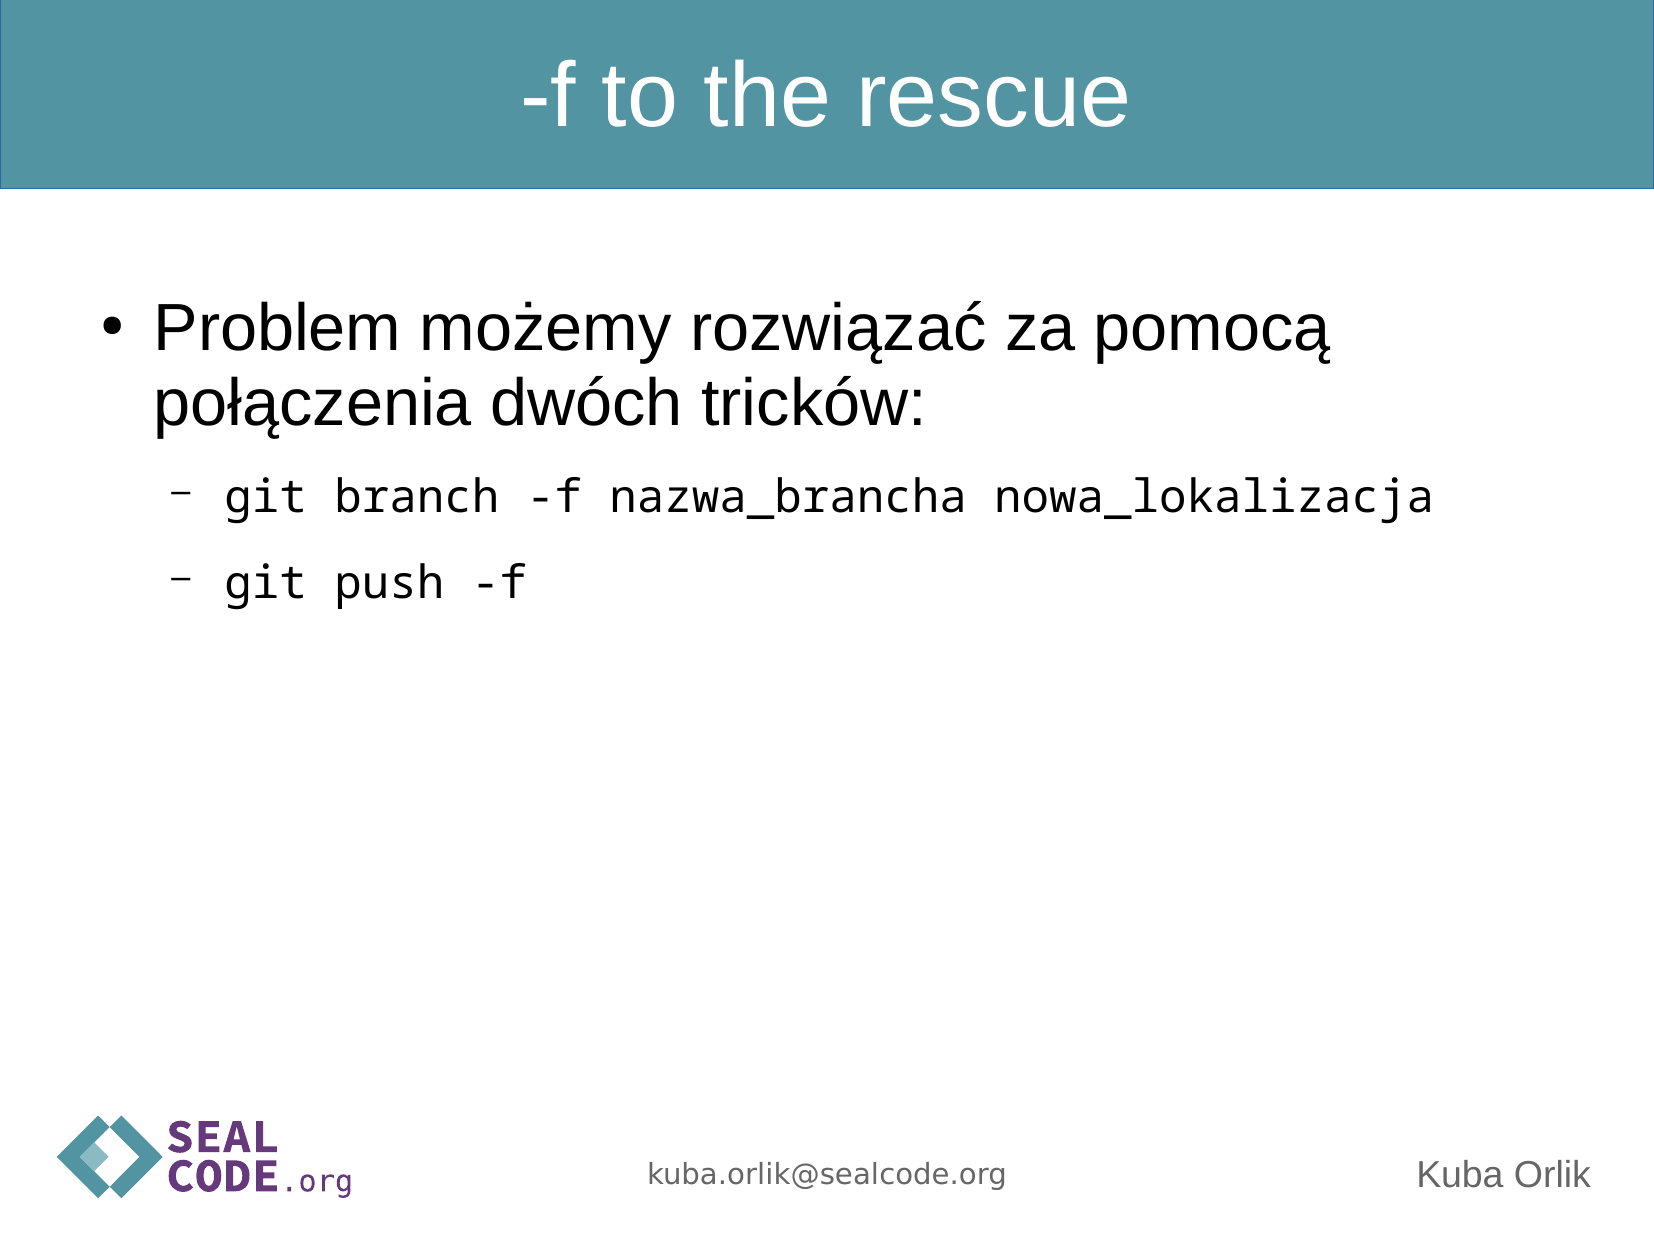

# -f to the rescue
Problem możemy rozwiązać za pomocą połączenia dwóch tricków:
git branch -f nazwa_brancha nowa_lokalizacja
git push -f